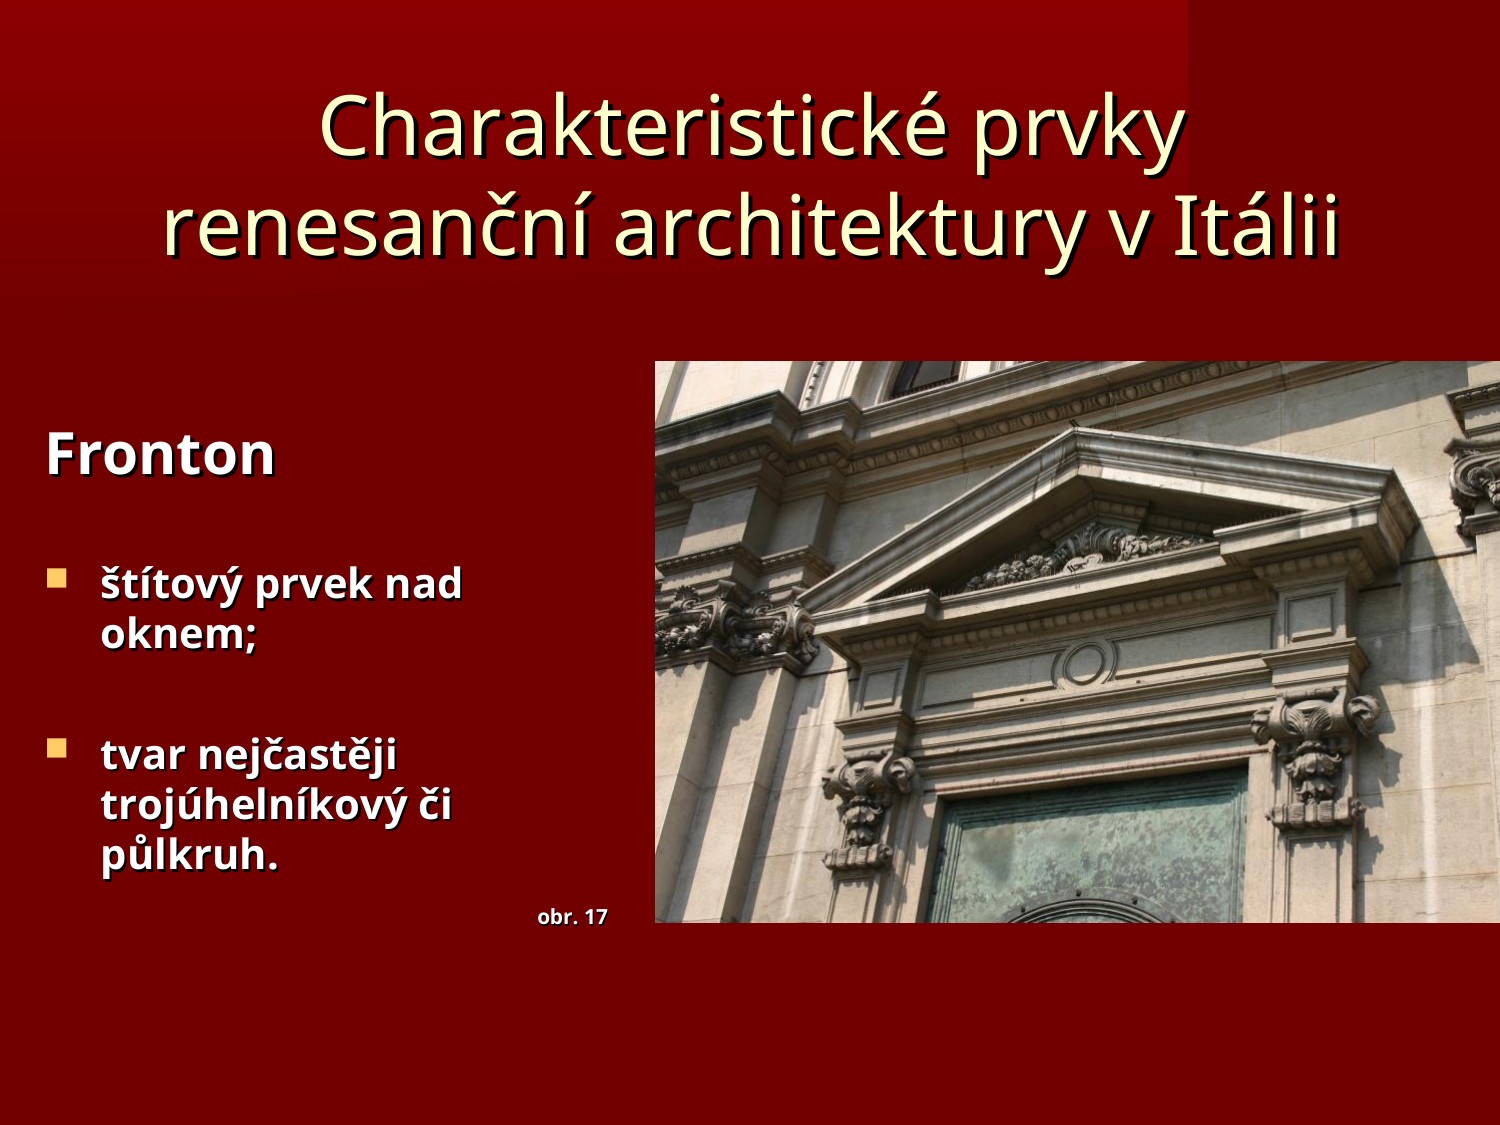

# Charakteristické prvky renesanční architektury v Itálii
Fronton
štítový prvek nad oknem;
tvar nejčastěji trojúhelníkový či půlkruh.
				 obr. 17